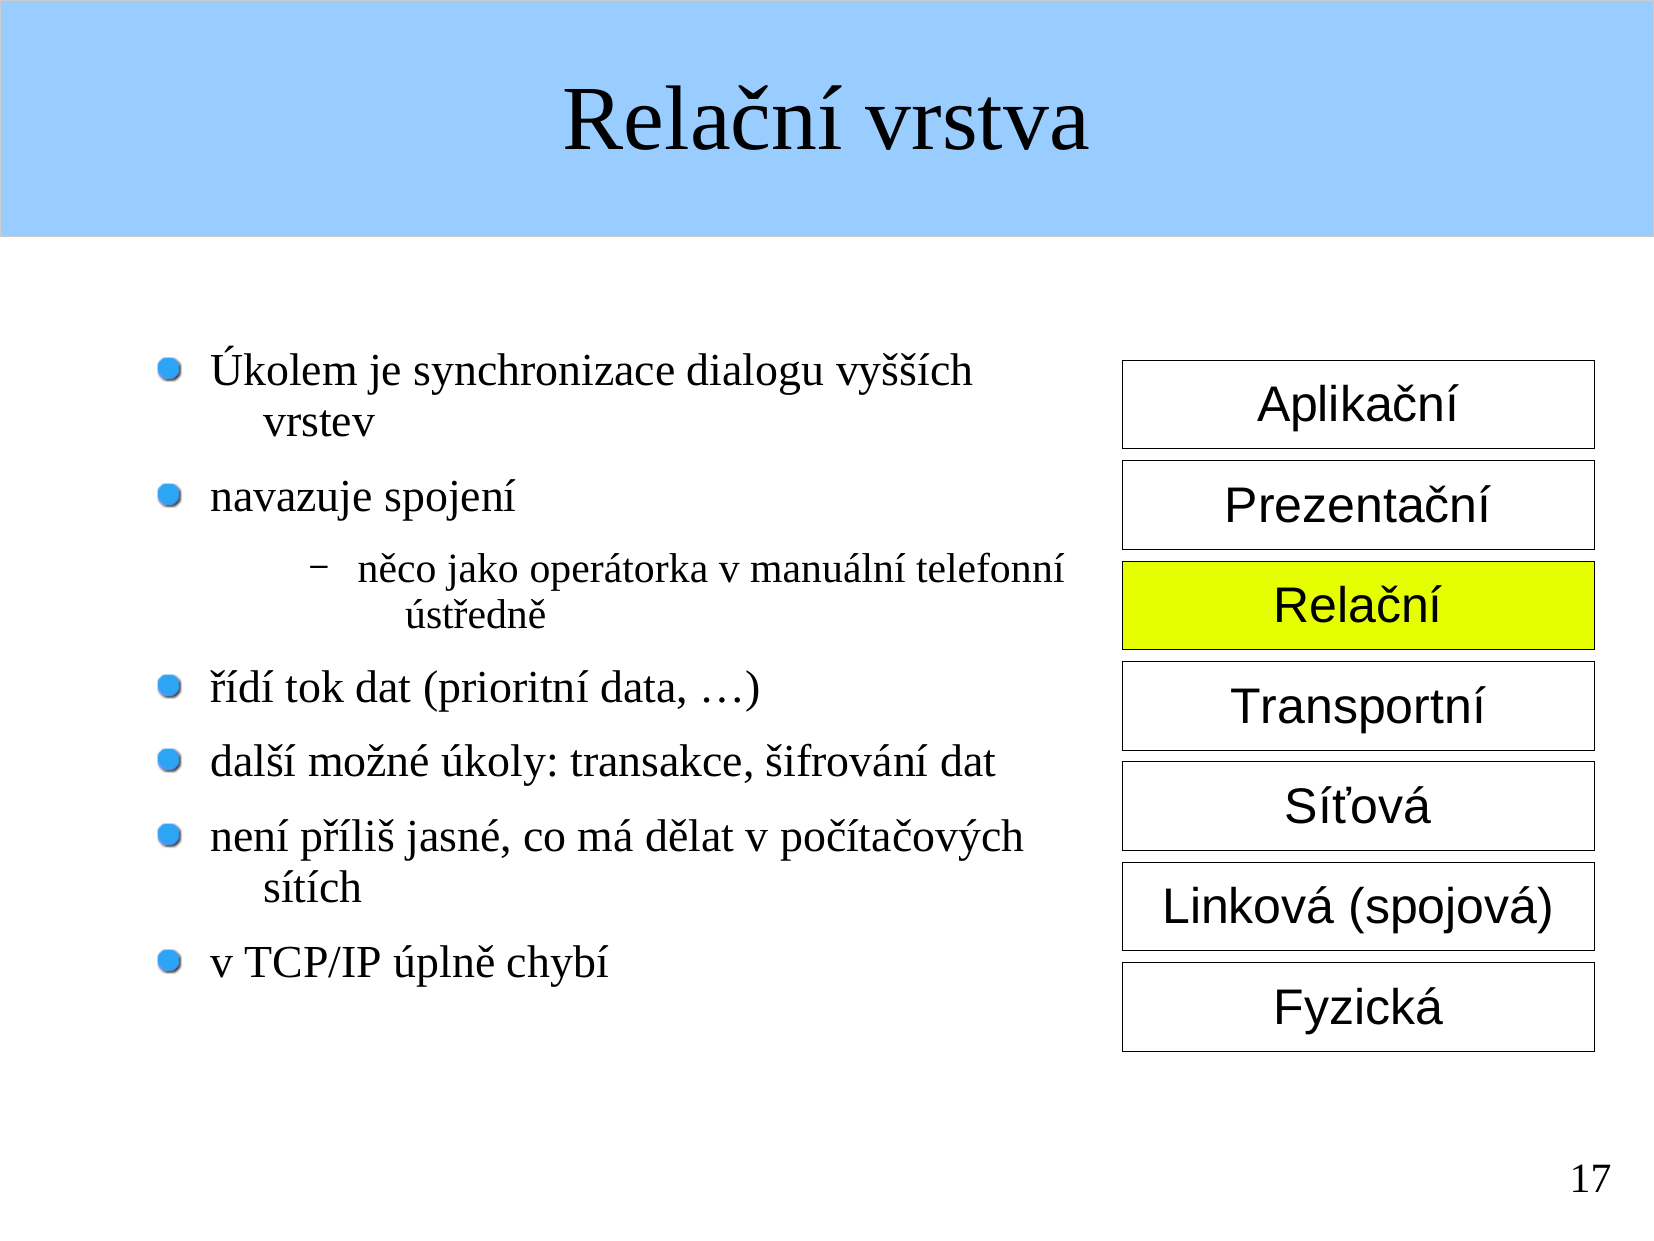

# Relační vrstva
Úkolem je synchronizace dialogu vyšších vrstev
navazuje spojení
něco jako operátorka v manuální telefonní ústředně
řídí tok dat (prioritní data, …)
další možné úkoly: transakce, šifrování dat
není příliš jasné, co má dělat v počítačových sítích
v TCP/IP úplně chybí
Aplikační
Prezentační
Relační
Transportní
Síťová
Linková (spojová)
Fyzická